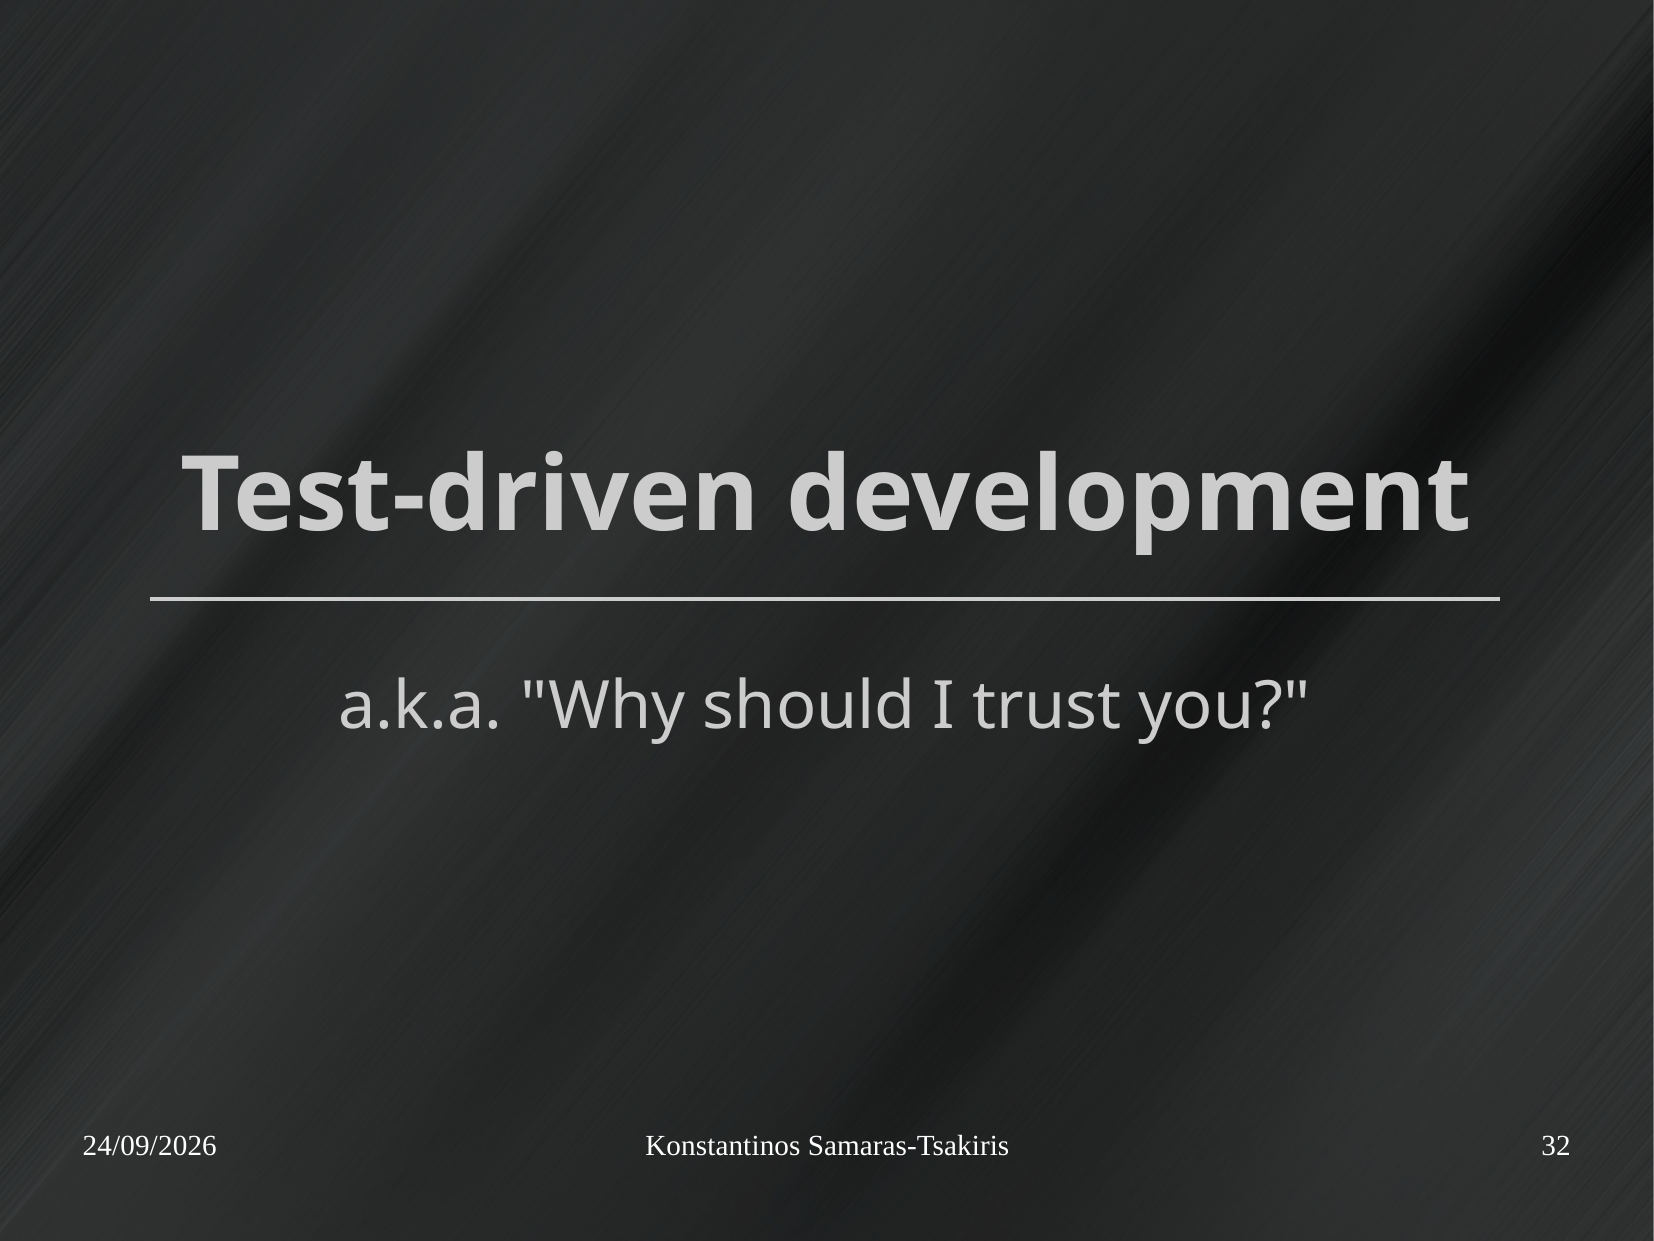

# Test-driven development
a.k.a. "Why should I trust you?"
Konstantinos Samaras-Tsakiris
32